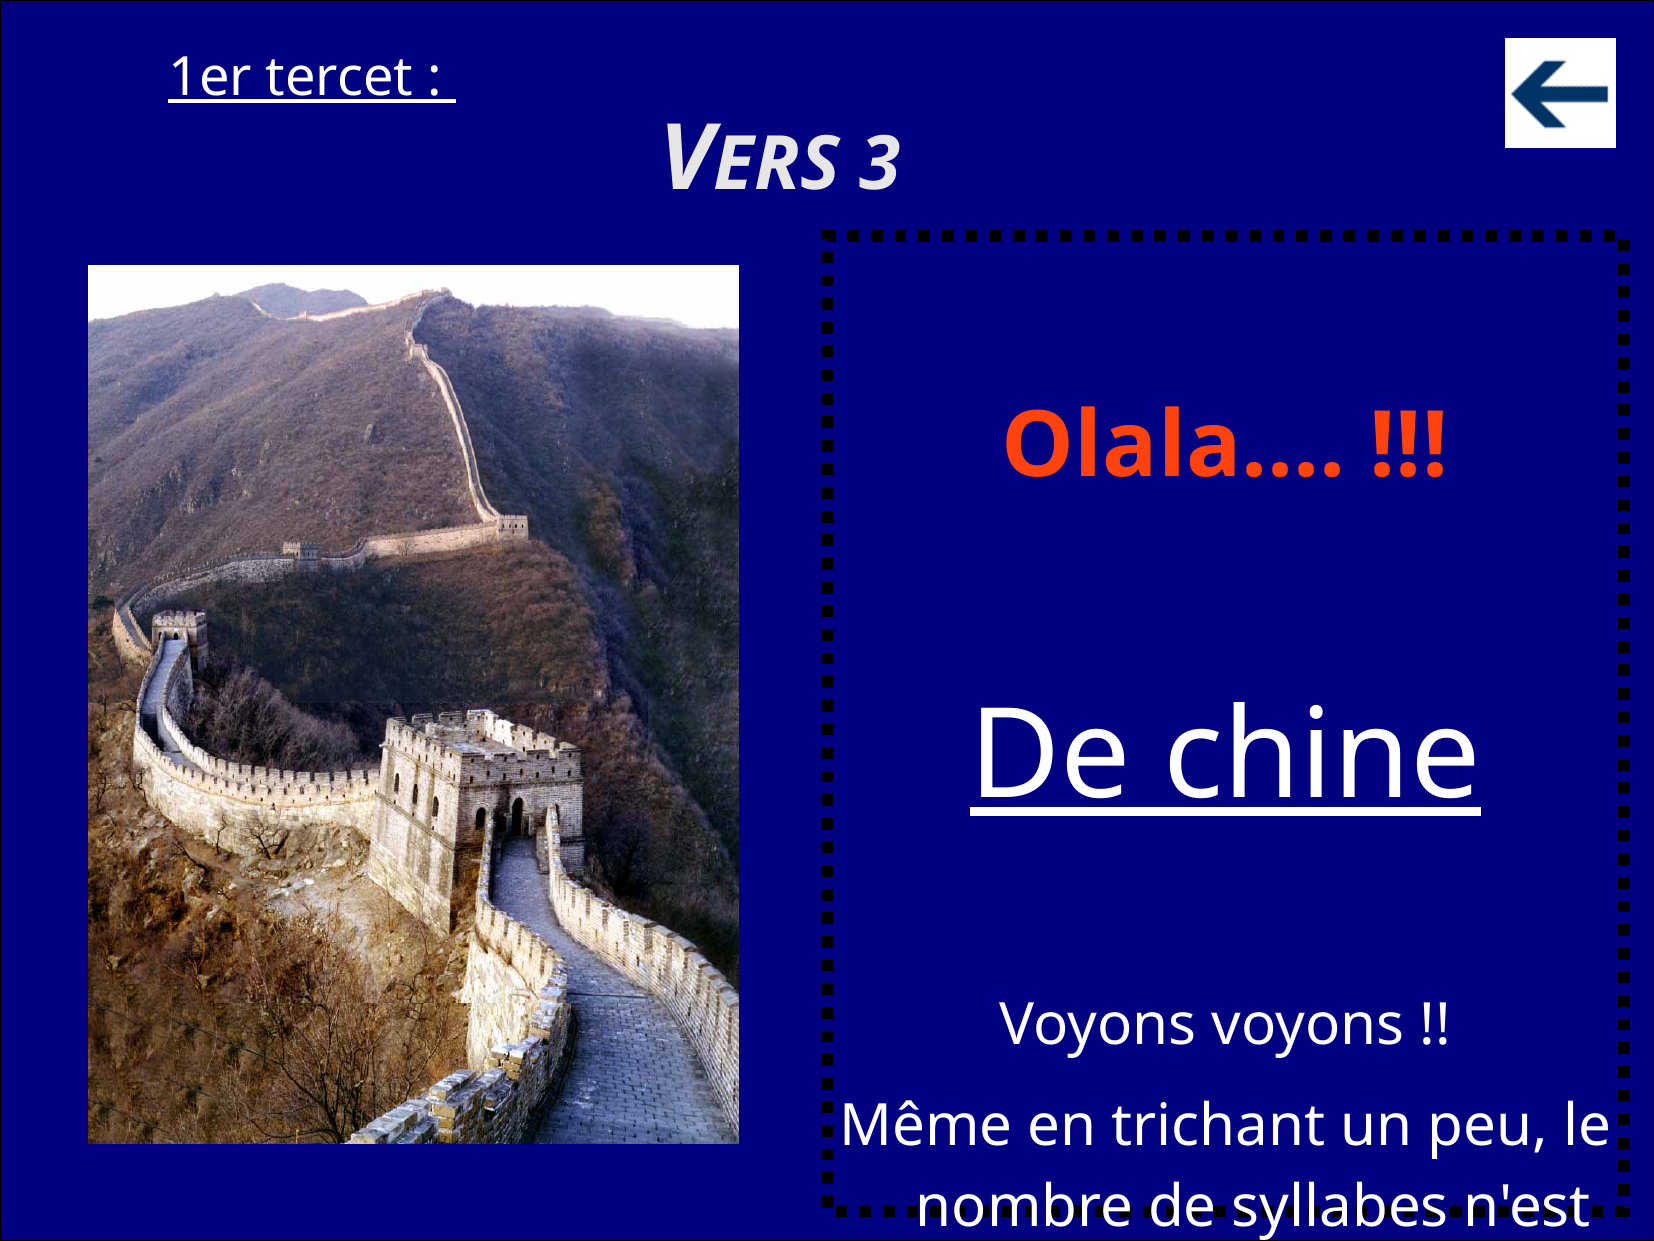

VERS 3
1er tercet :
# Olala.... !!!
De chine
Voyons voyons !!
Même en trichant un peu, le nombre de syllabes n'est pas correct. Il y en a trop !